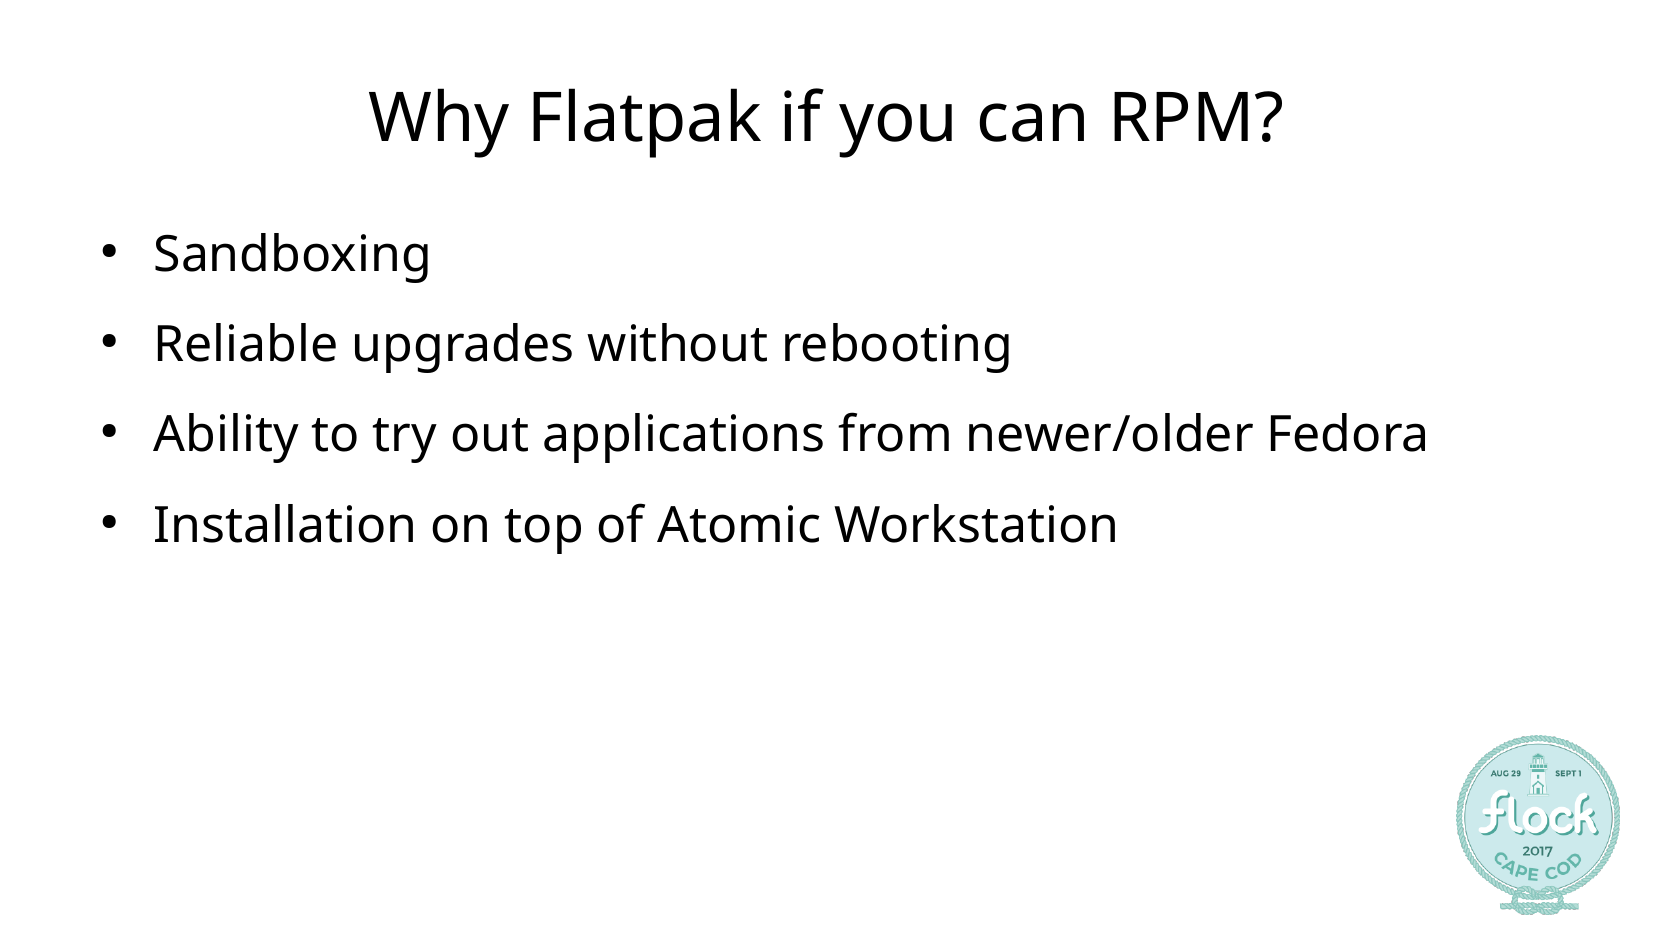

# Why Flatpak if you can RPM?
Sandboxing
Reliable upgrades without rebooting
Ability to try out applications from newer/older Fedora
Installation on top of Atomic Workstation